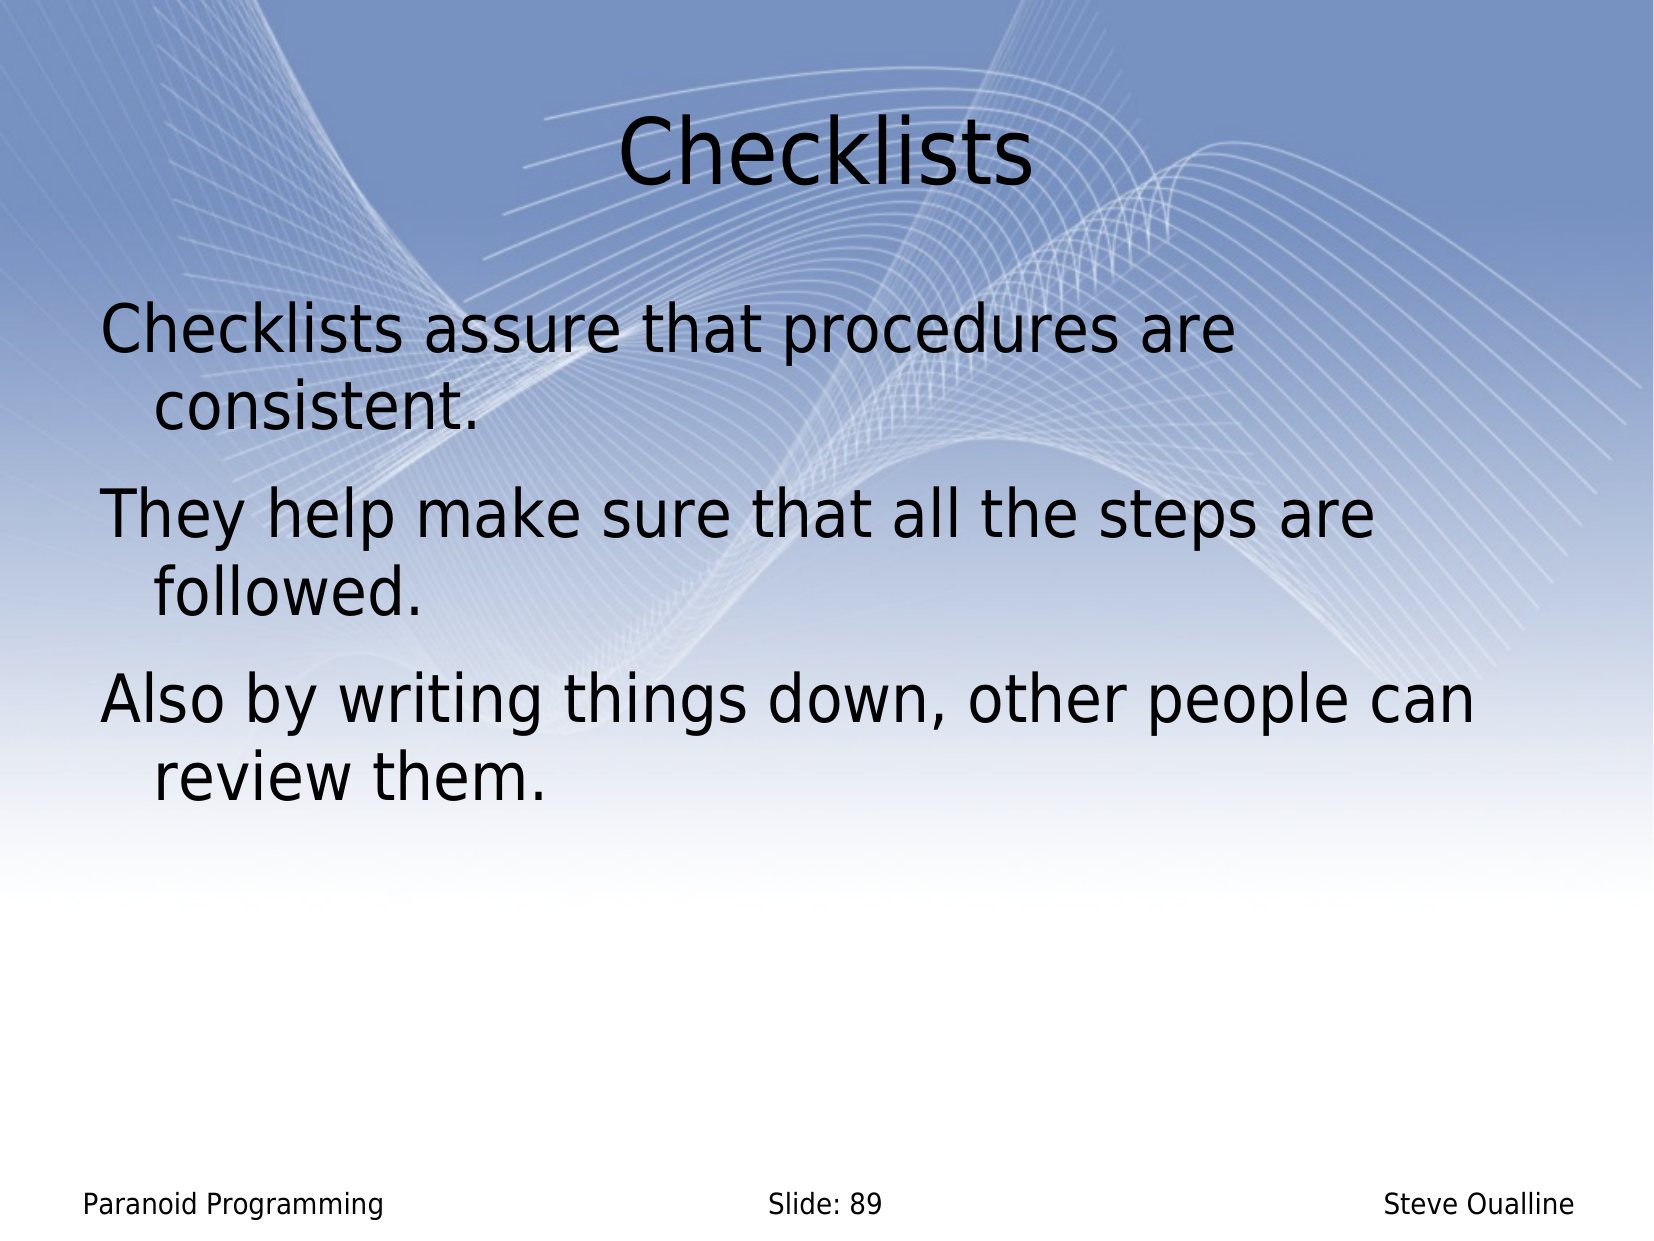

# Checklists
Checklists assure that procedures are consistent.
They help make sure that all the steps are followed.
Also by writing things down, other people can review them.
Paranoid Programming
Steve Oualline
89